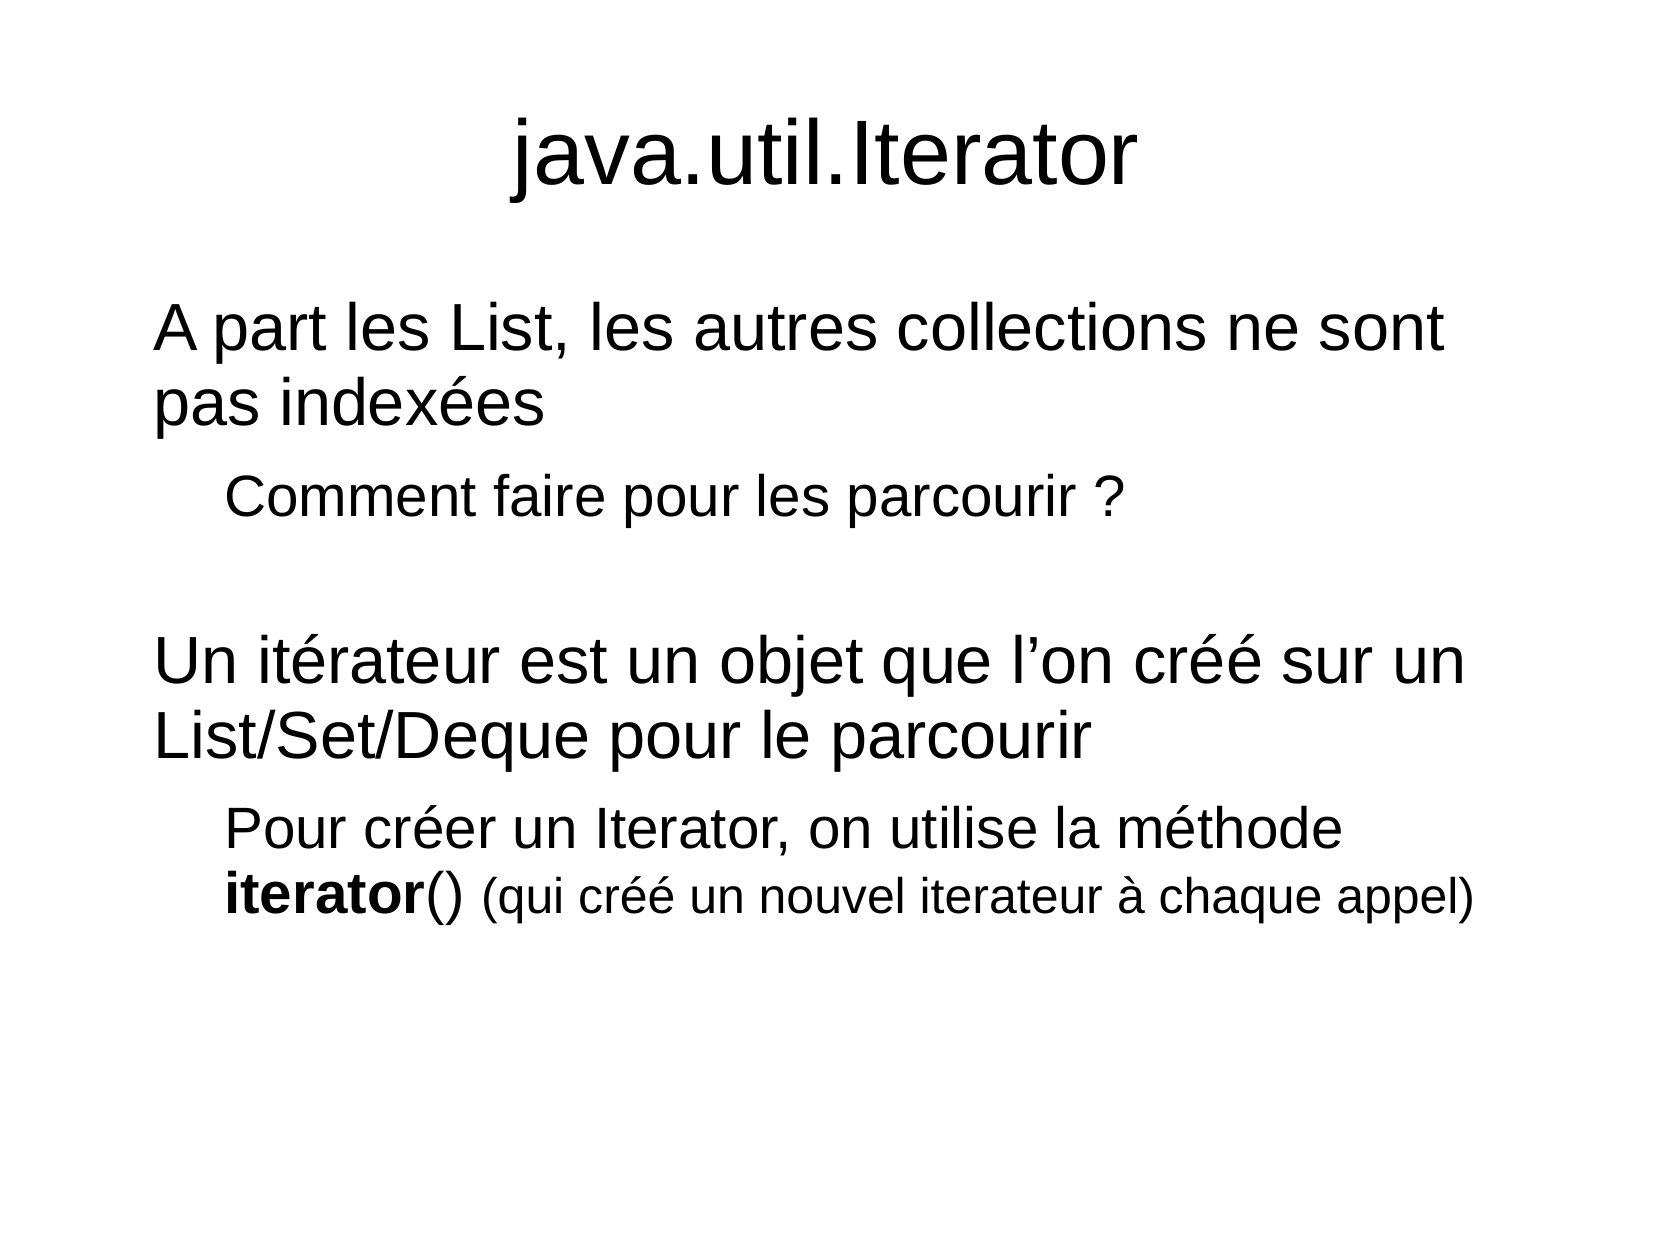

# java.util.Iterator
A part les List, les autres collections ne sont pas indexées
Comment faire pour les parcourir ?
Un itérateur est un objet que l’on créé sur un List/Set/Deque pour le parcourir
Pour créer un Iterator, on utilise la méthode iterator() (qui créé un nouvel iterateur à chaque appel)